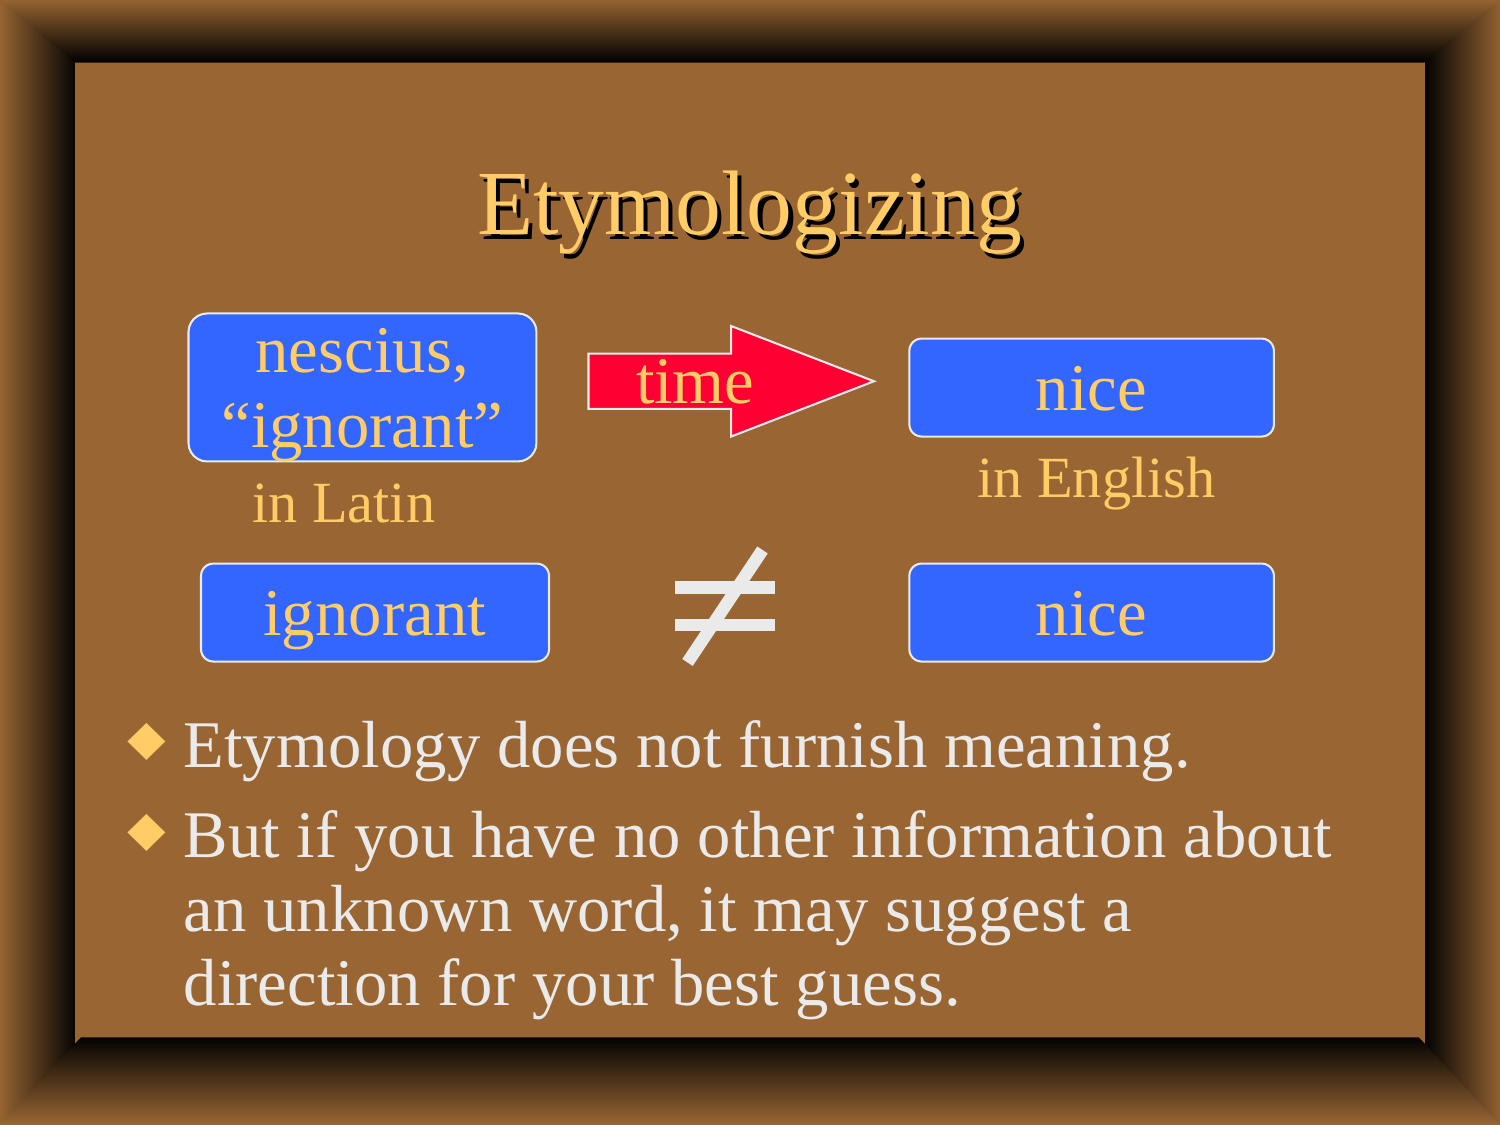

# Etymologizing
nescius,
“ignorant”
time
nice
in English
in Latin
ignorant
nice
Etymology does not furnish meaning.
But if you have no other information about an unknown word, it may suggest a direction for your best guess.